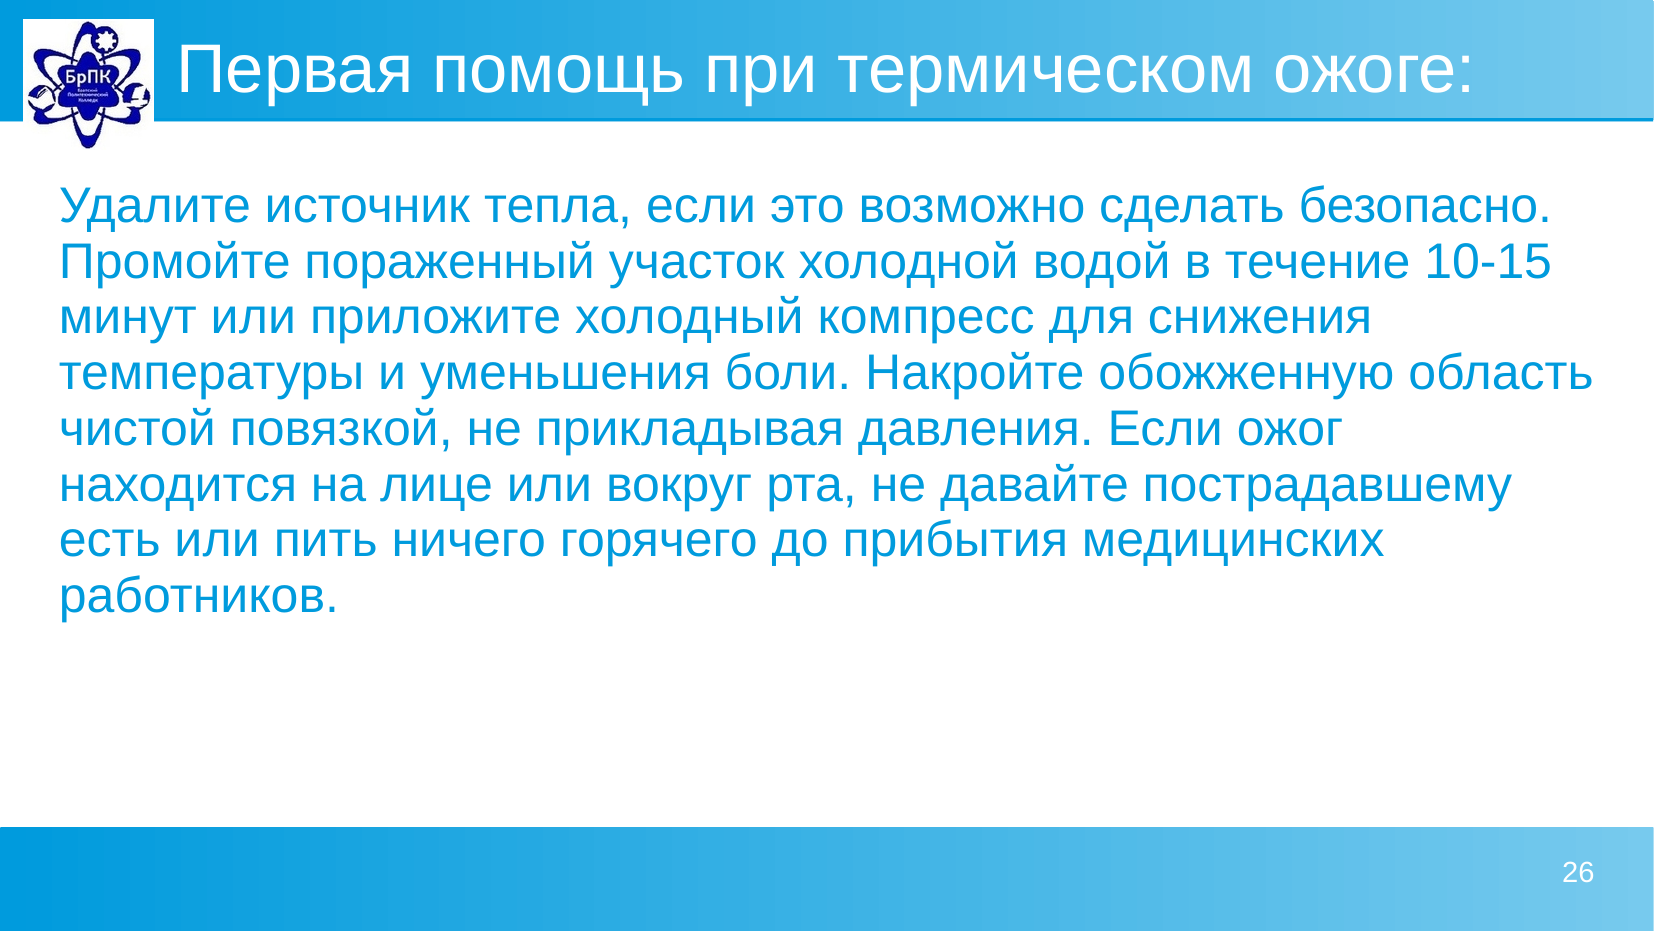

# Первая помощь при термическом ожоге:
Удалите источник тепла, если это возможно сделать безопасно. Промойте пораженный участок холодной водой в течение 10-15 минут или приложите холодный компресс для снижения температуры и уменьшения боли. Накройте обожженную область чистой повязкой, не прикладывая давления. Если ожог находится на лице или вокруг рта, не давайте пострадавшему есть или пить ничего горячего до прибытия медицинских работников.
26